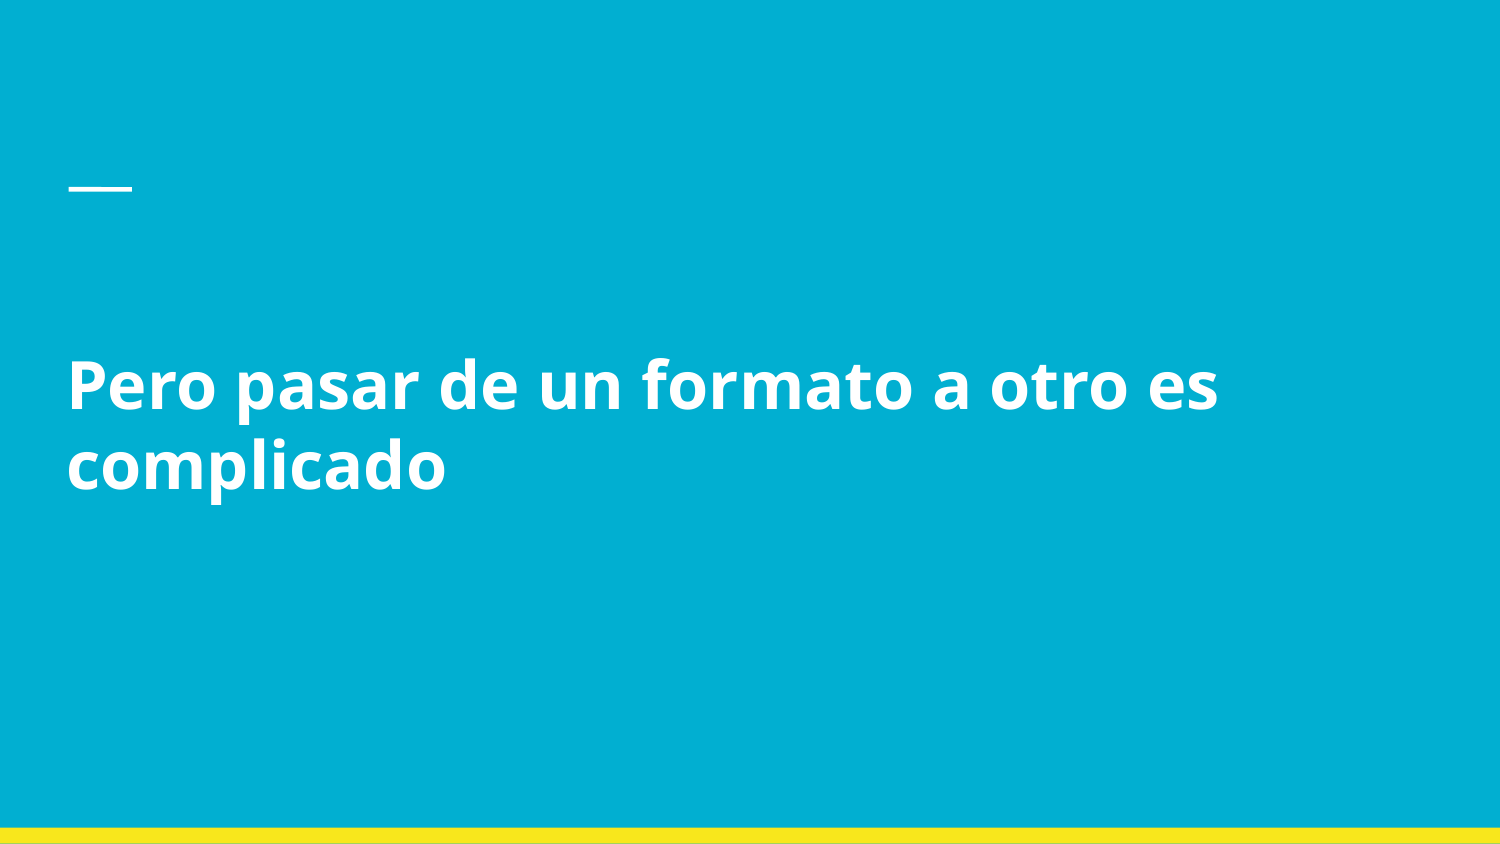

# Pero pasar de un formato a otro es complicado